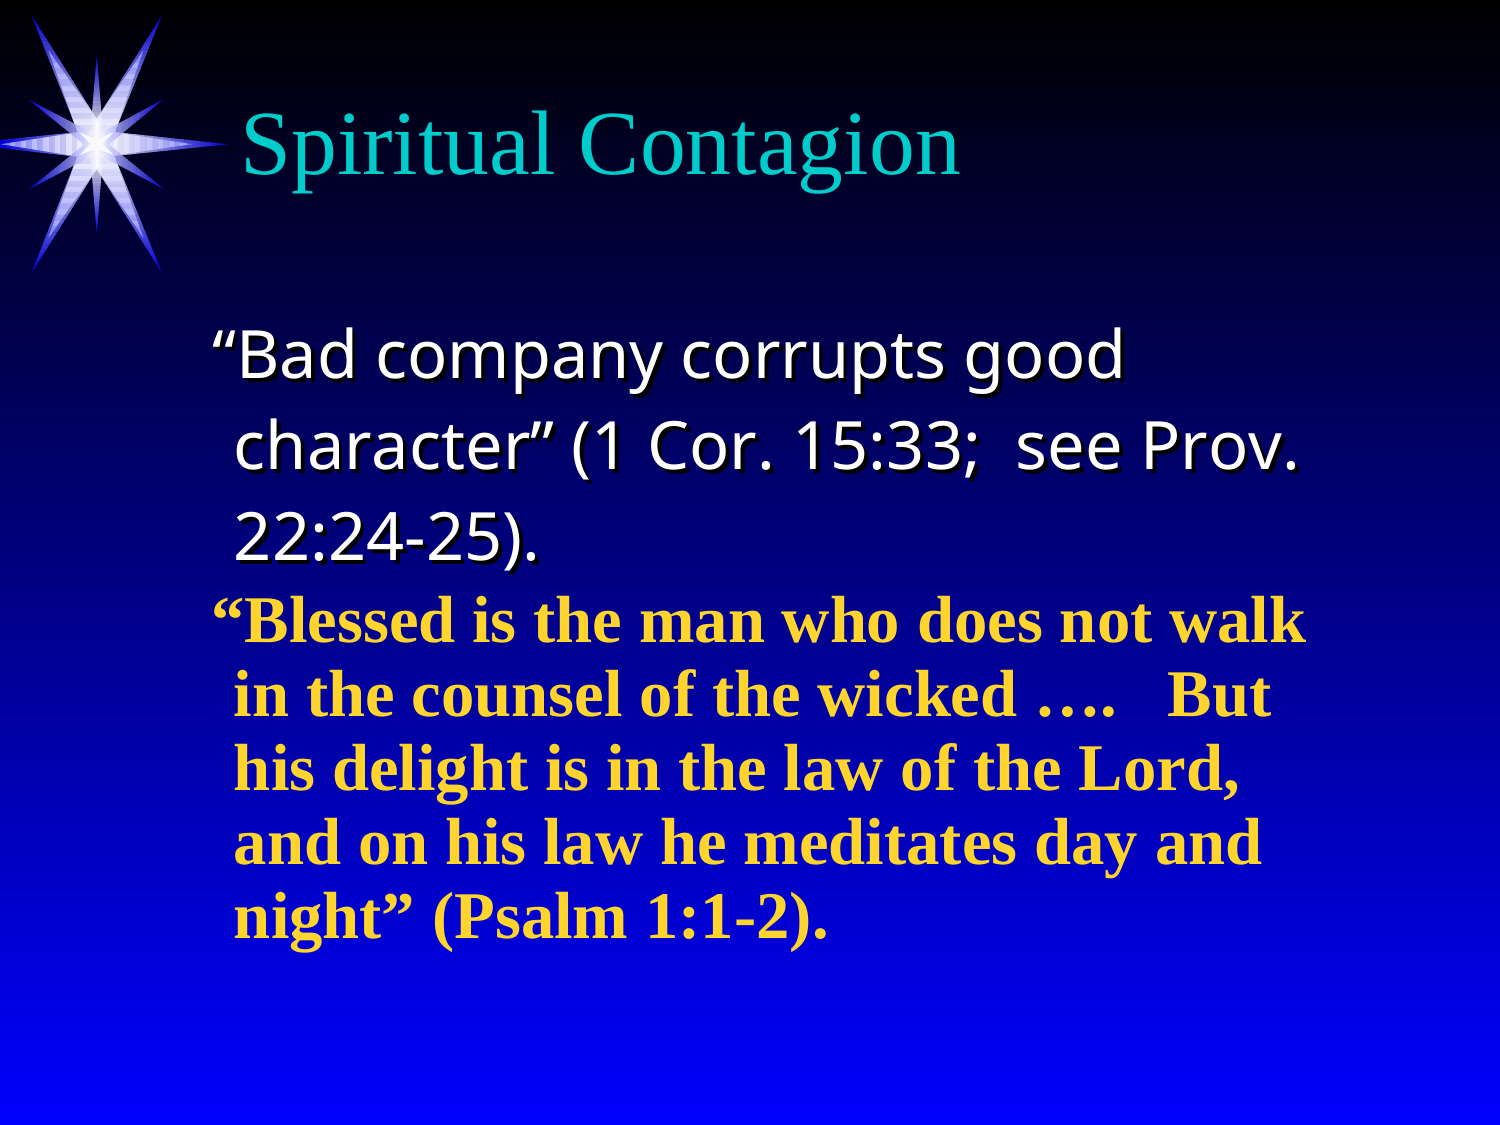

# Spiritual Contagion
 “Bad company corrupts good character” (1 Cor. 15:33; see Prov. 22:24-25).
 “Blessed is the man who does not walk in the counsel of the wicked …. But his delight is in the law of the Lord, and on his law he meditates day and night” (Psalm 1:1-2).